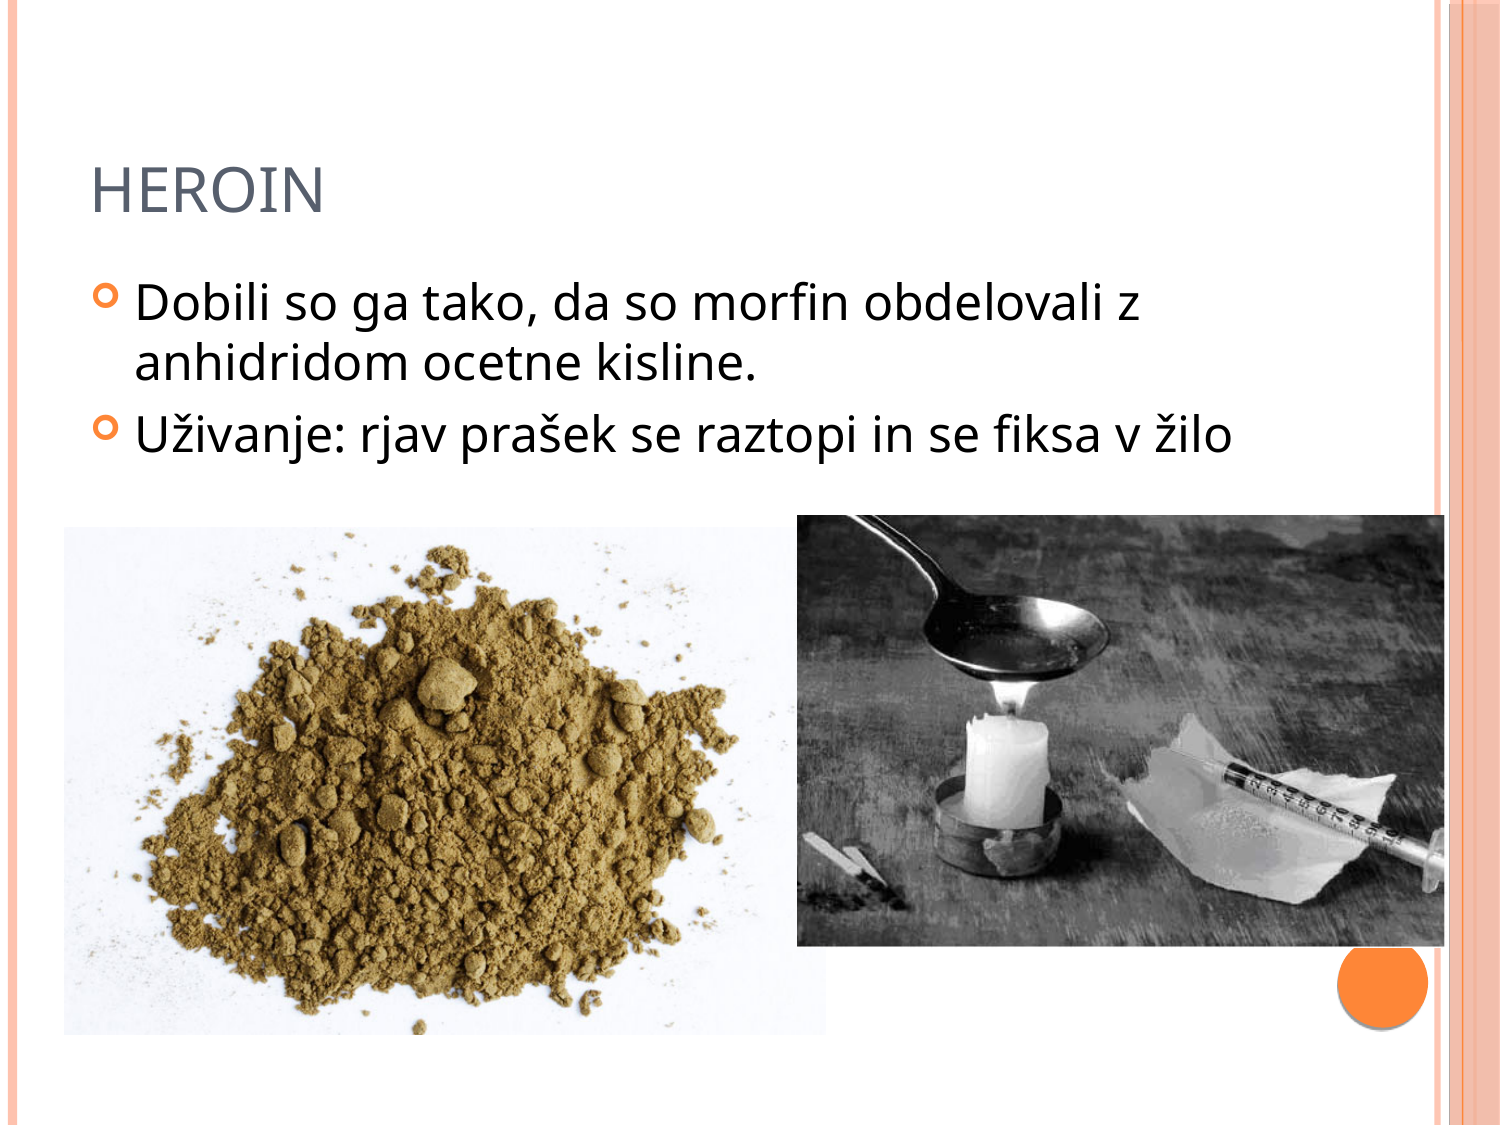

# HEROIN
Dobili so ga tako, da so morfin obdelovali z anhidridom ocetne kisline.
Uživanje: rjav prašek se raztopi in se fiksa v žilo